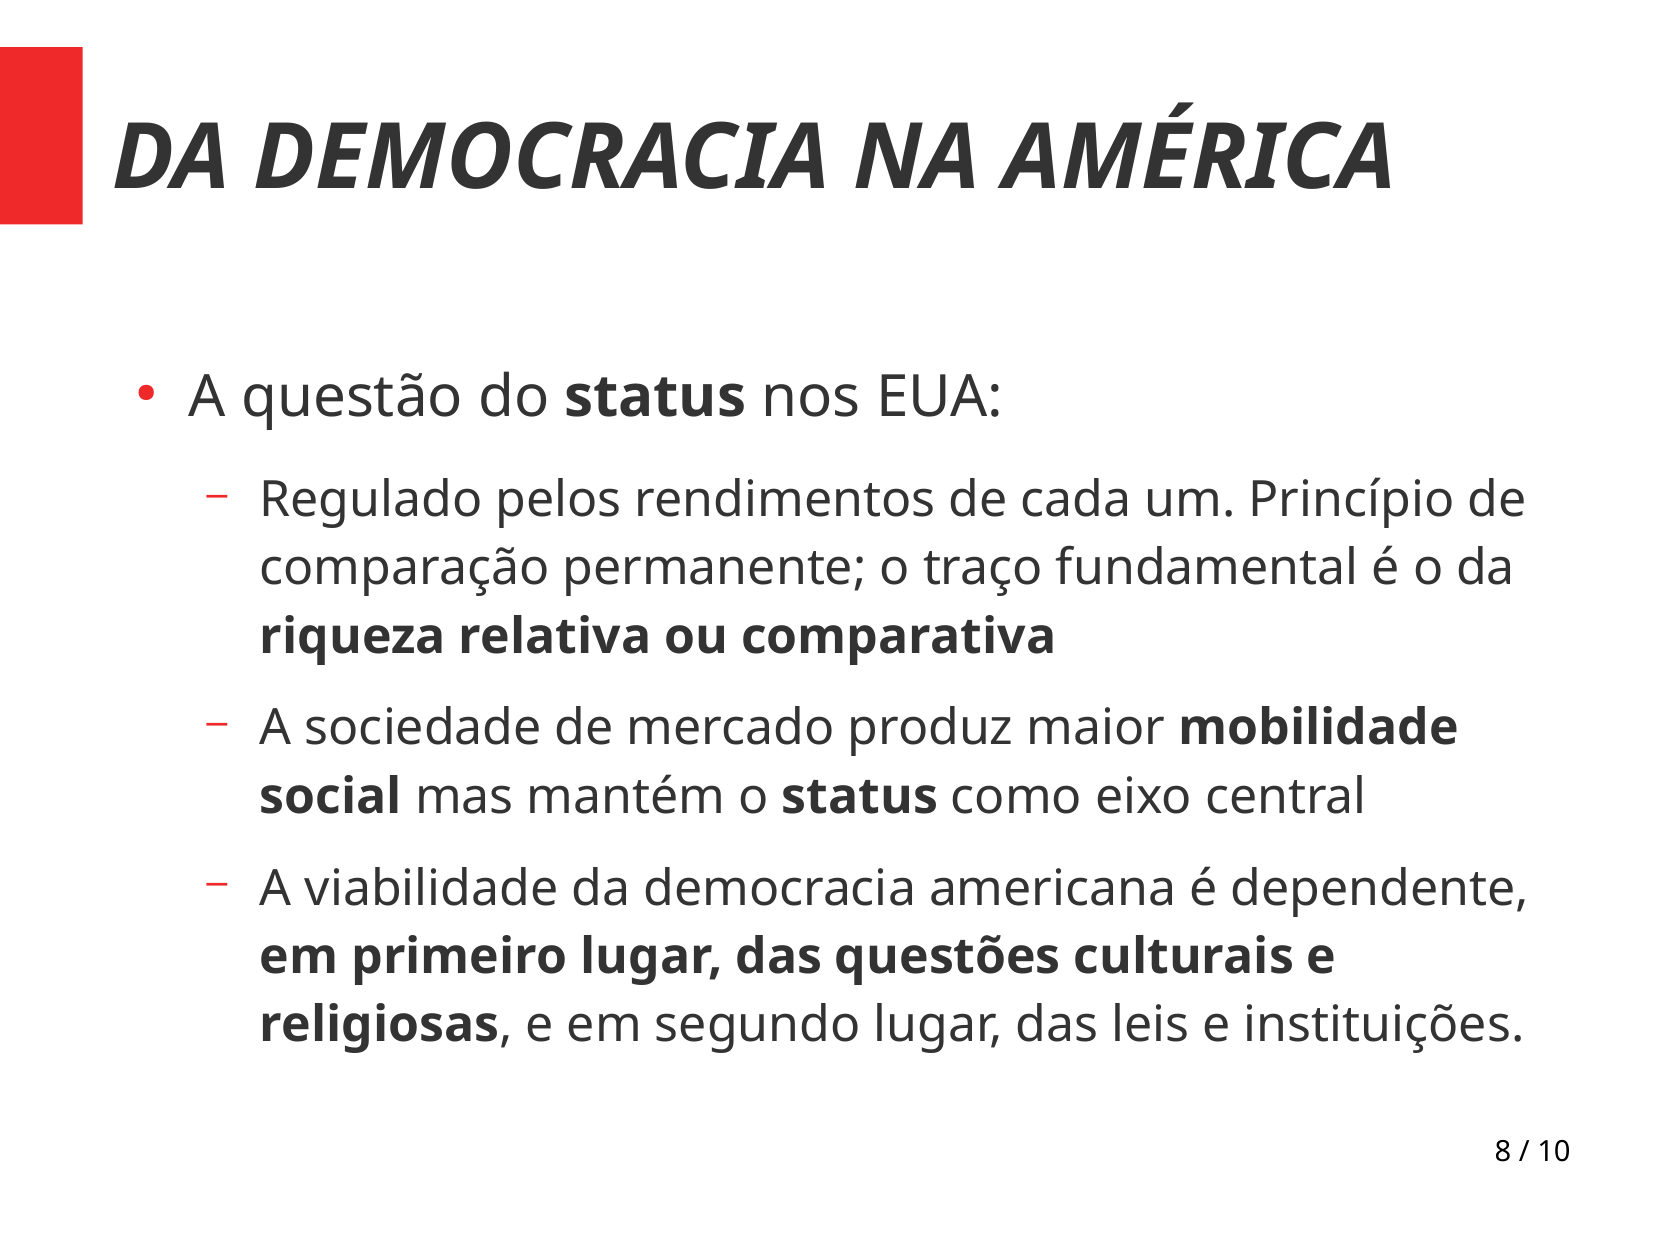

DA DEMOCRACIA NA AMÉRICA
# A questão do status nos EUA:
Regulado pelos rendimentos de cada um. Princípio de comparação permanente; o traço fundamental é o da riqueza relativa ou comparativa
A sociedade de mercado produz maior mobilidade social mas mantém o status como eixo central
A viabilidade da democracia americana é dependente, em primeiro lugar, das questões culturais e religiosas, e em segundo lugar, das leis e instituições.
8